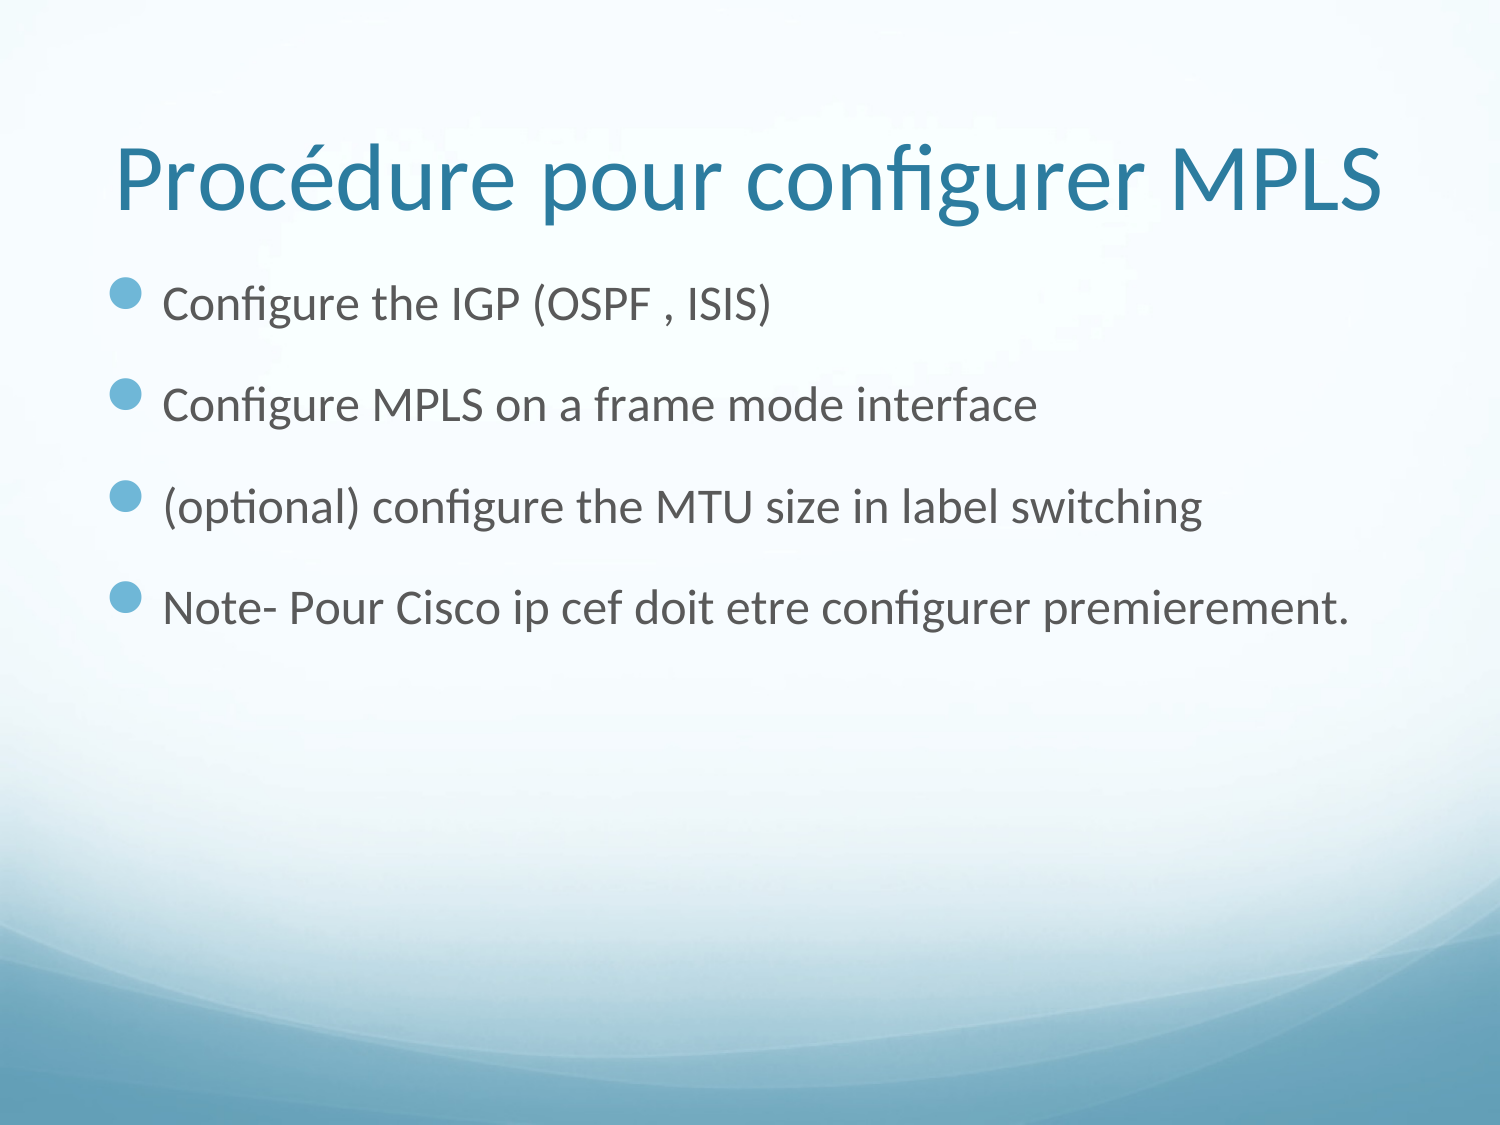

# Procédure pour configurer MPLS
Configure the IGP (OSPF , ISIS)
Configure MPLS on a frame mode interface
(optional) configure the MTU size in label switching
Note- Pour Cisco ip cef doit etre configurer premierement.